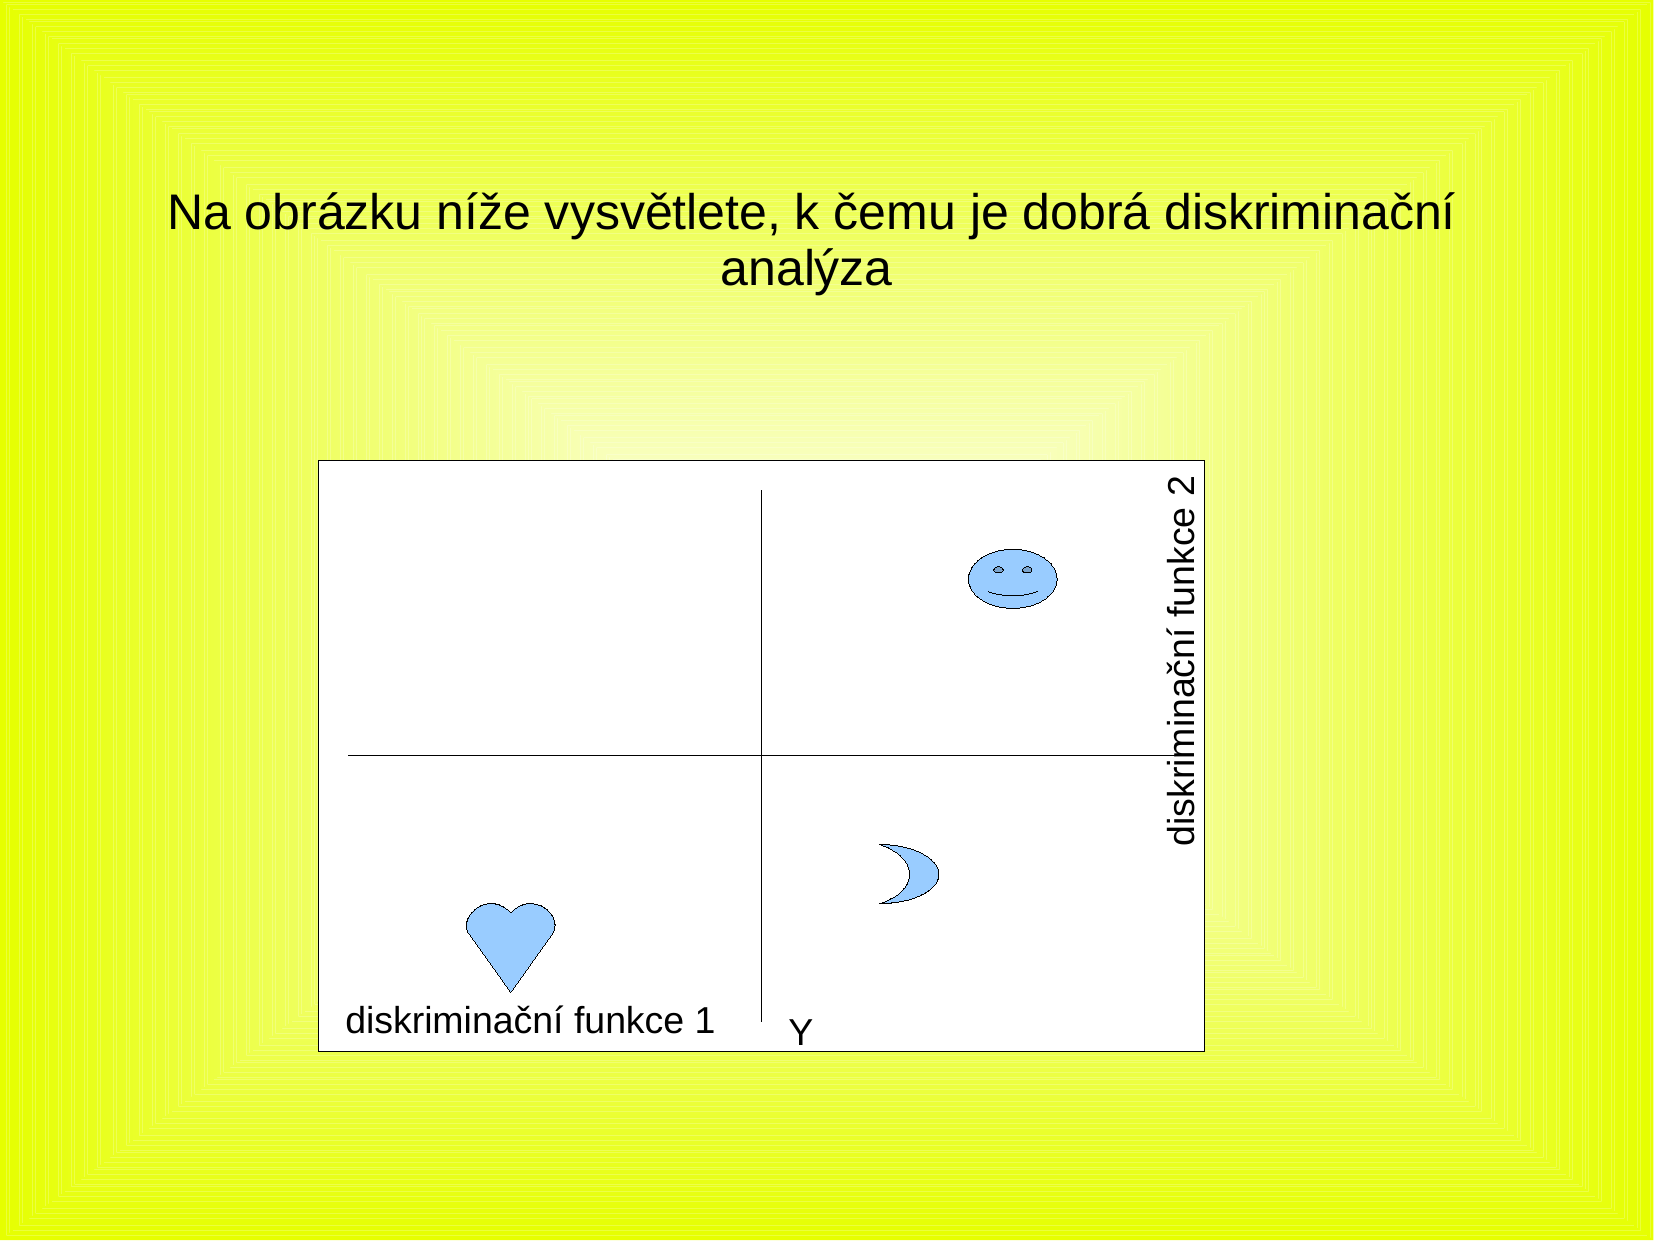

Na obrázku níže vysvětlete, k čemu je dobrá diskriminační analýza
diskriminační funkce 2
diskriminační funkce 1
Y